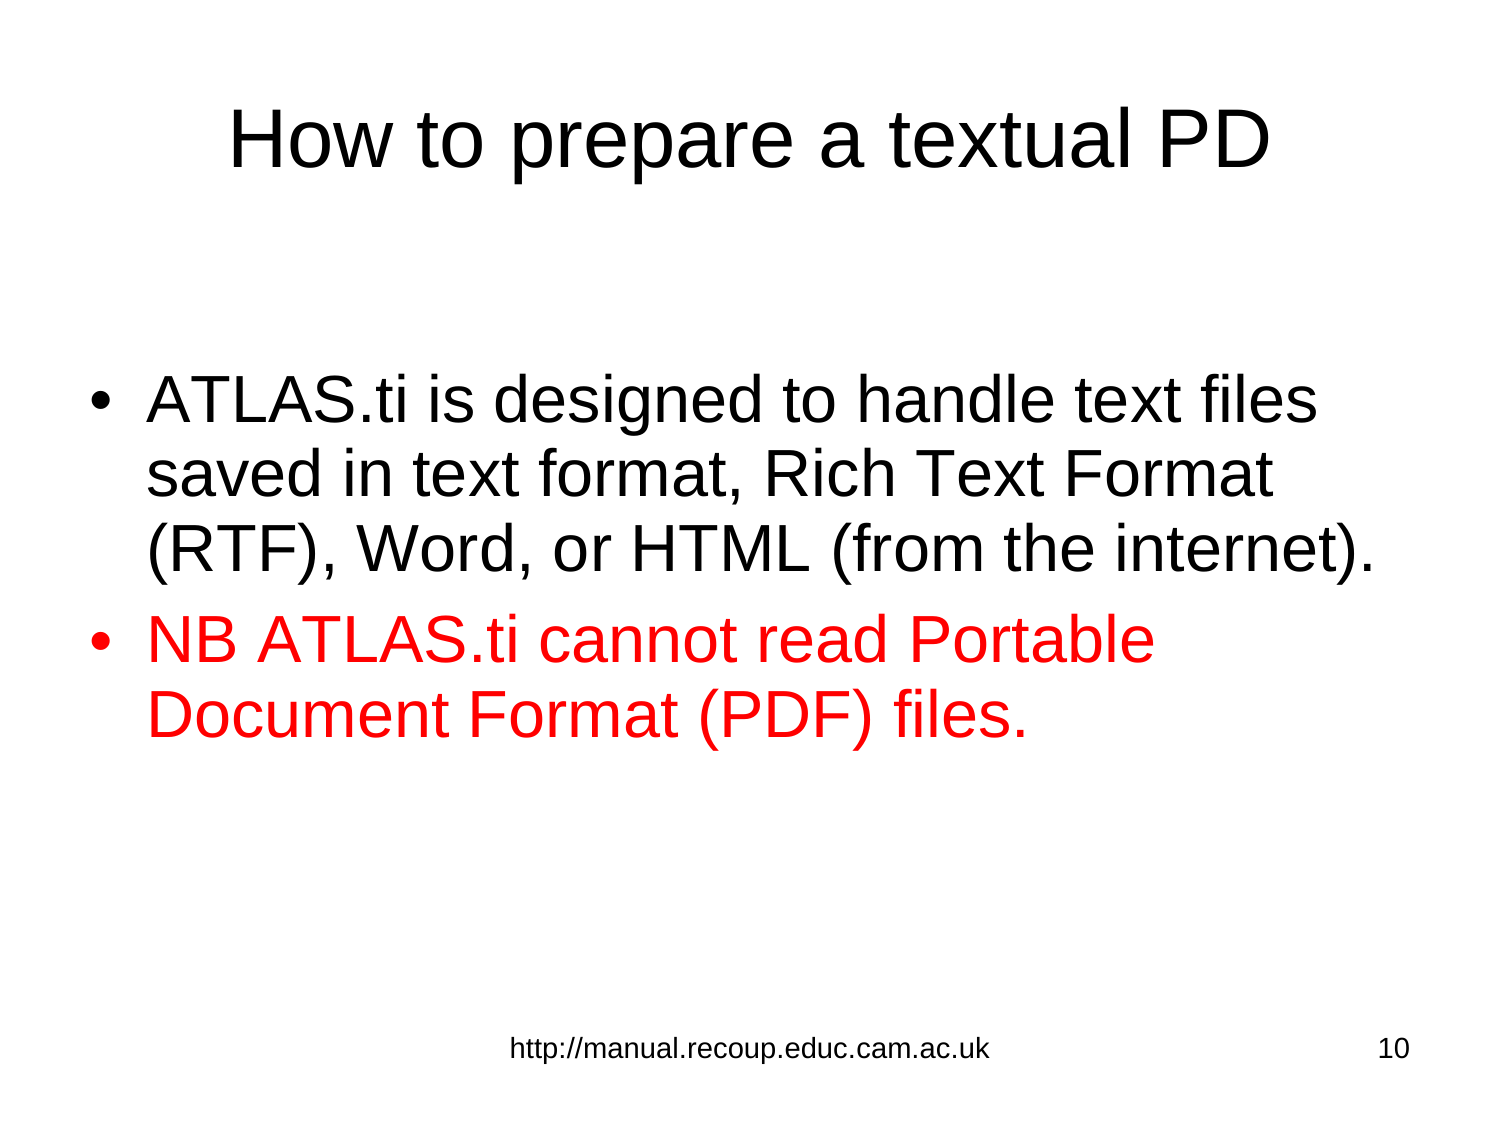

# How to prepare a textual PD
ATLAS.ti is designed to handle text files saved in text format, Rich Text Format (RTF), Word, or HTML (from the internet).
NB ATLAS.ti cannot read Portable Document Format (PDF) files.
http://manual.recoup.educ.cam.ac.uk
10